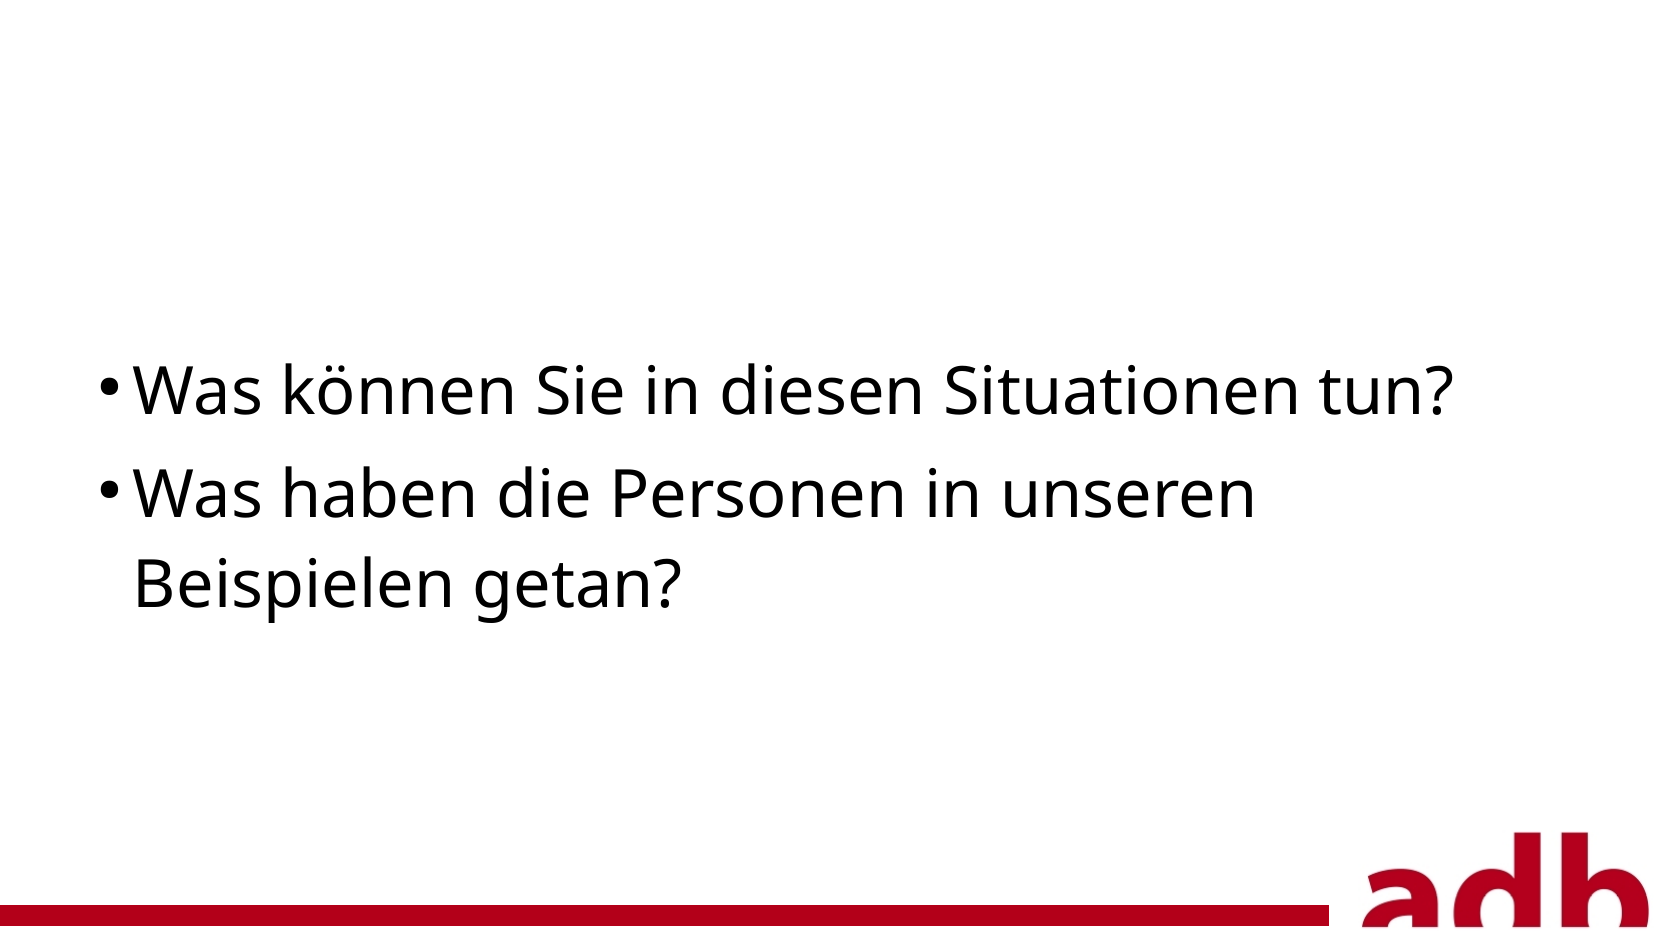

Was können Sie in diesen Situationen tun?
Was haben die Personen in unseren Beispielen getan?